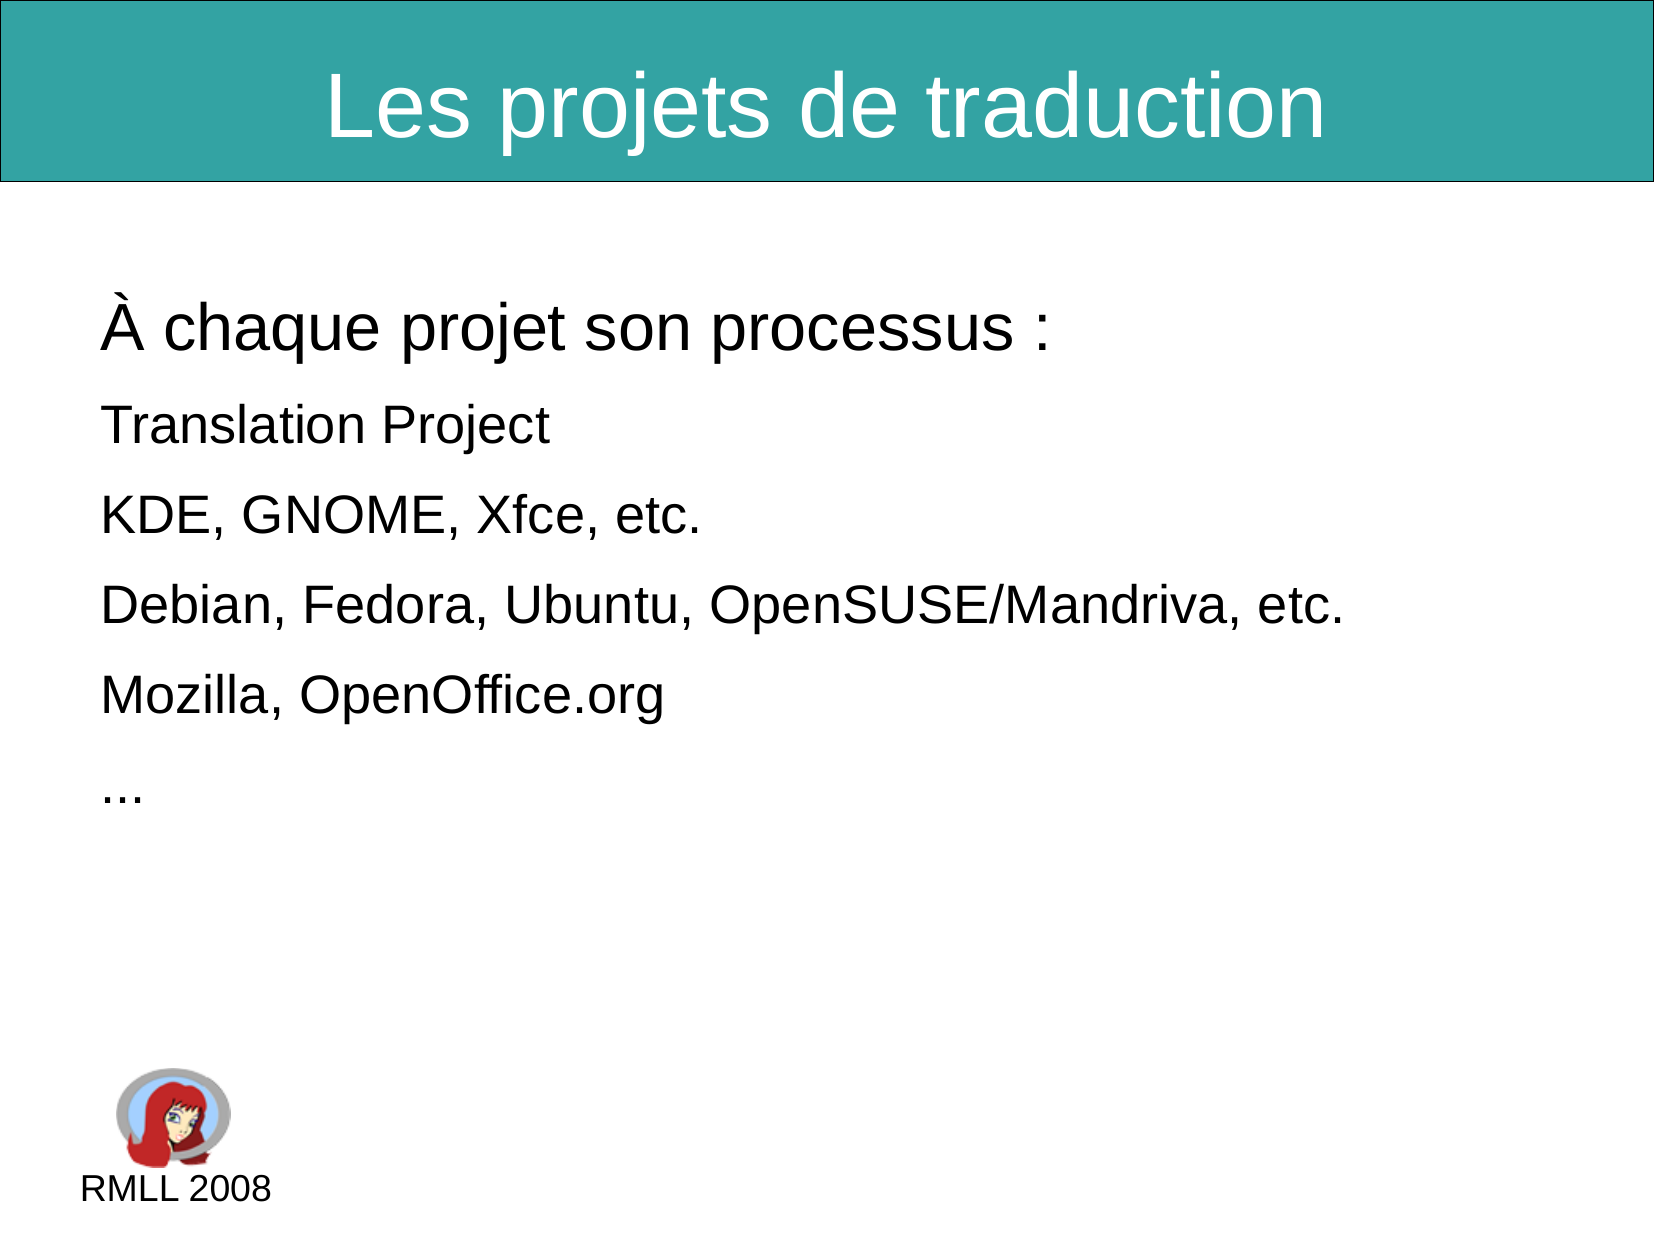

# Les projets de traduction
À chaque projet son processus :
Translation Project
KDE, GNOME, Xfce, etc.
Debian, Fedora, Ubuntu, OpenSUSE/Mandriva, etc.
Mozilla, OpenOffice.org
...